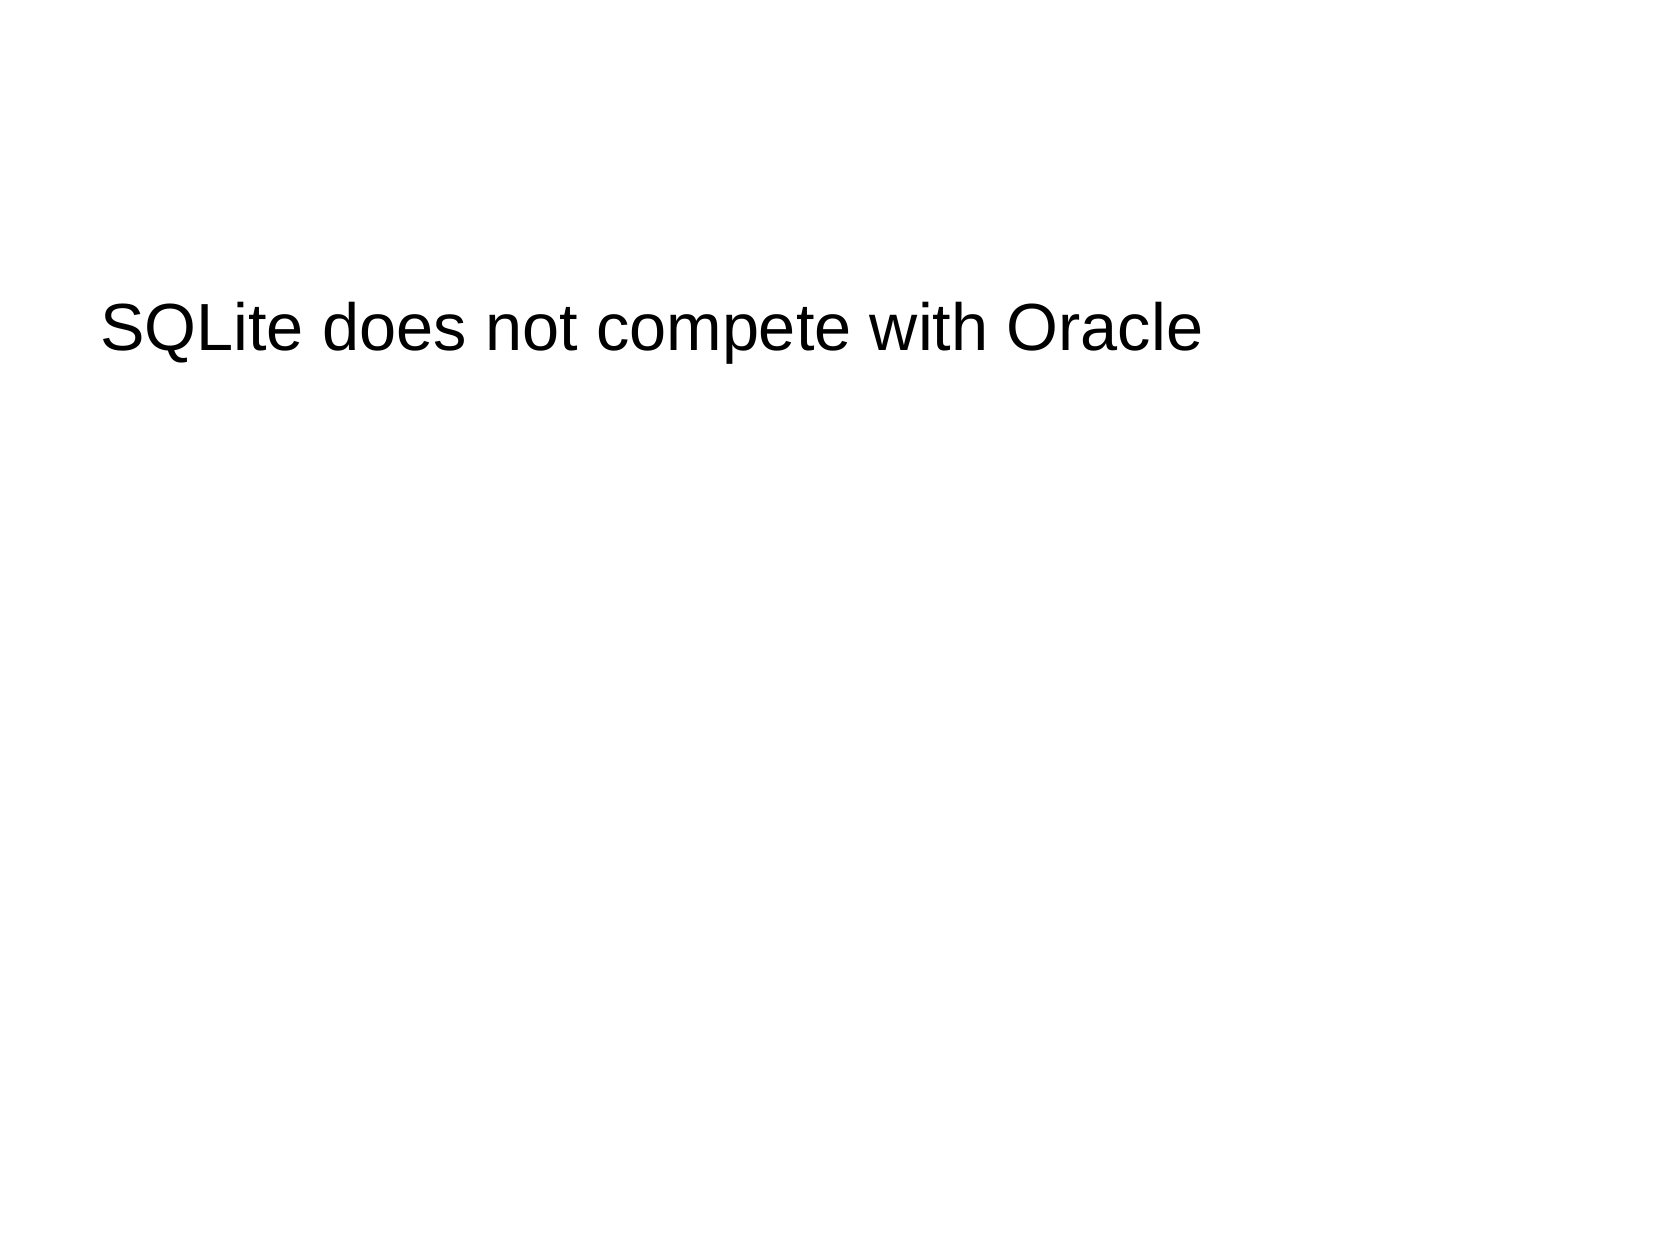

# SQLite does not compete with Oracle